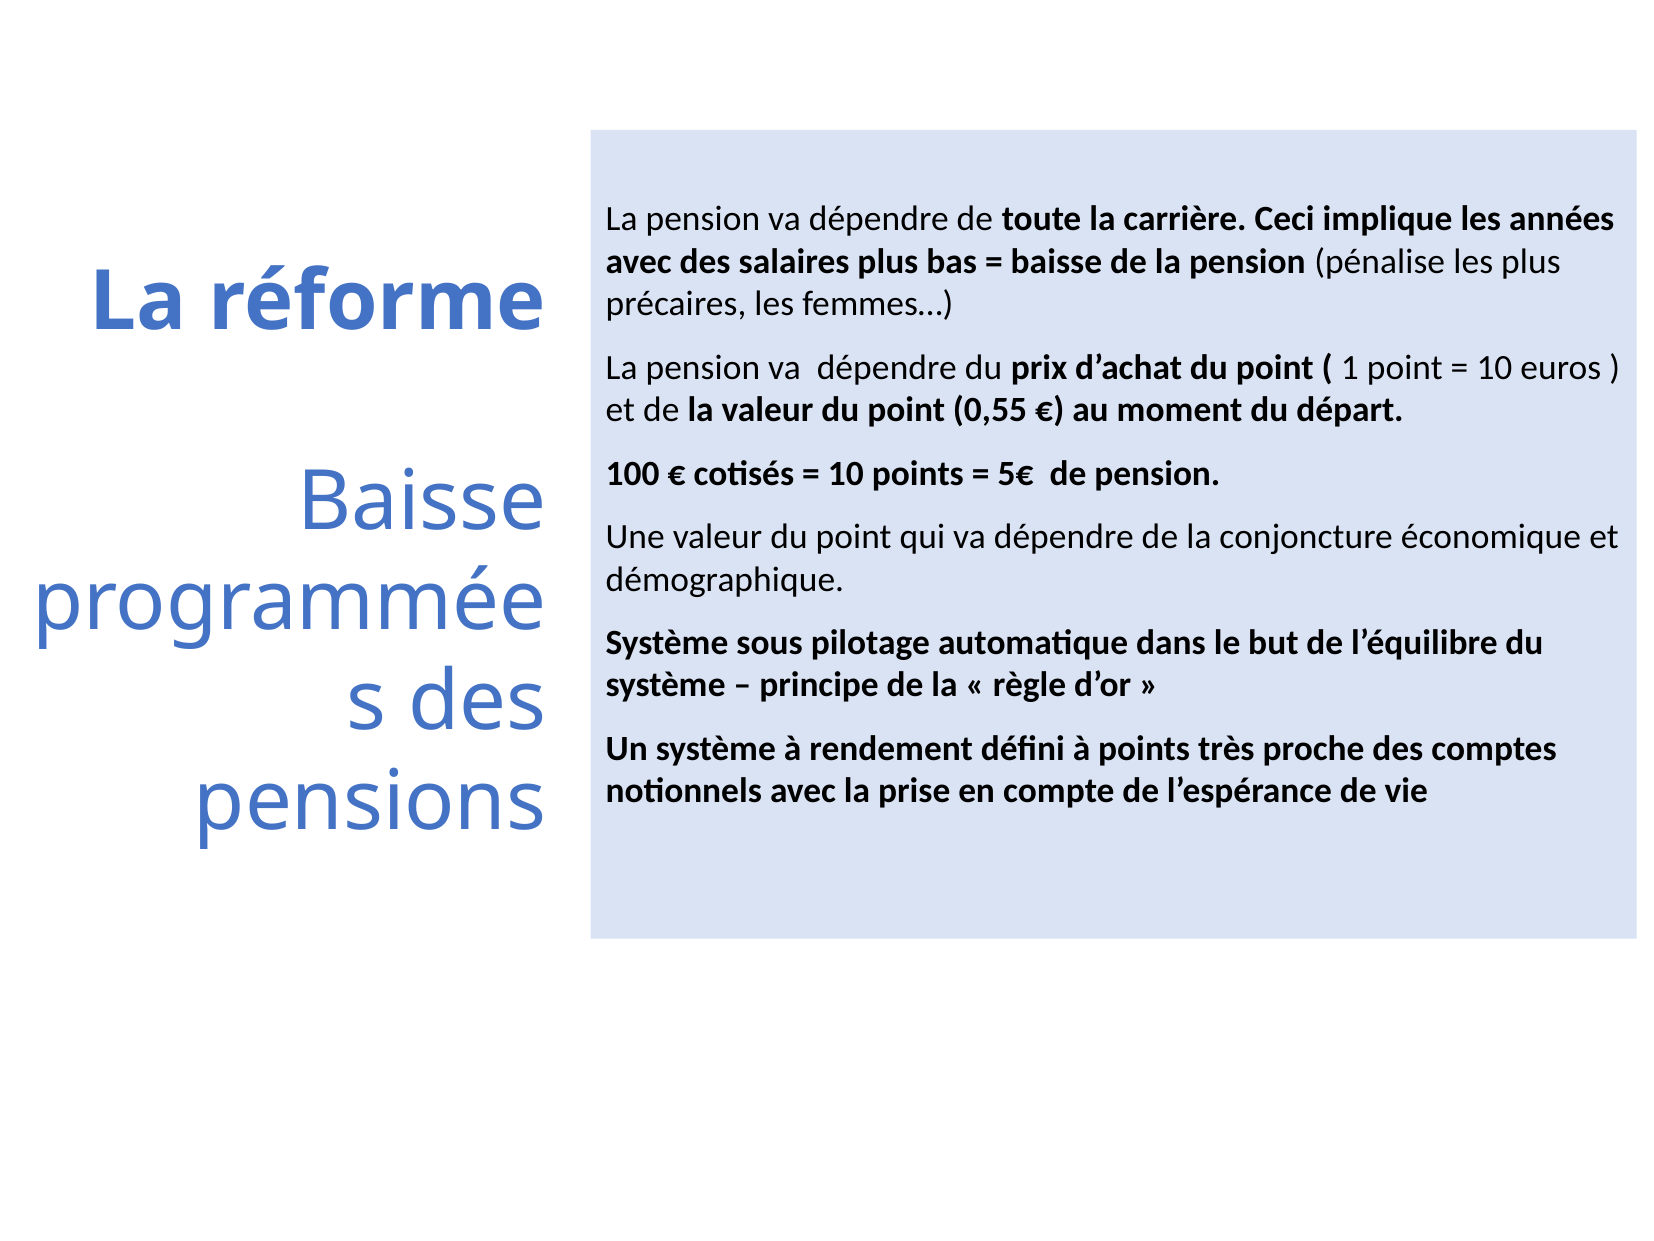

La pension va dépendre de toute la carrière. Ceci implique les années avec des salaires plus bas = baisse de la pension (pénalise les plus précaires, les femmes…)
La pension va dépendre du prix d’achat du point ( 1 point = 10 euros ) et de la valeur du point (0,55 €) au moment du départ.
100 € cotisés = 10 points = 5€ de pension.
Une valeur du point qui va dépendre de la conjoncture économique et démographique.
Système sous pilotage automatique dans le but de l’équilibre du système – principe de la « règle d’or »
Un système à rendement défini à points très proche des comptes notionnels avec la prise en compte de l’espérance de vie
# La réforme Baisse programmées des pensions